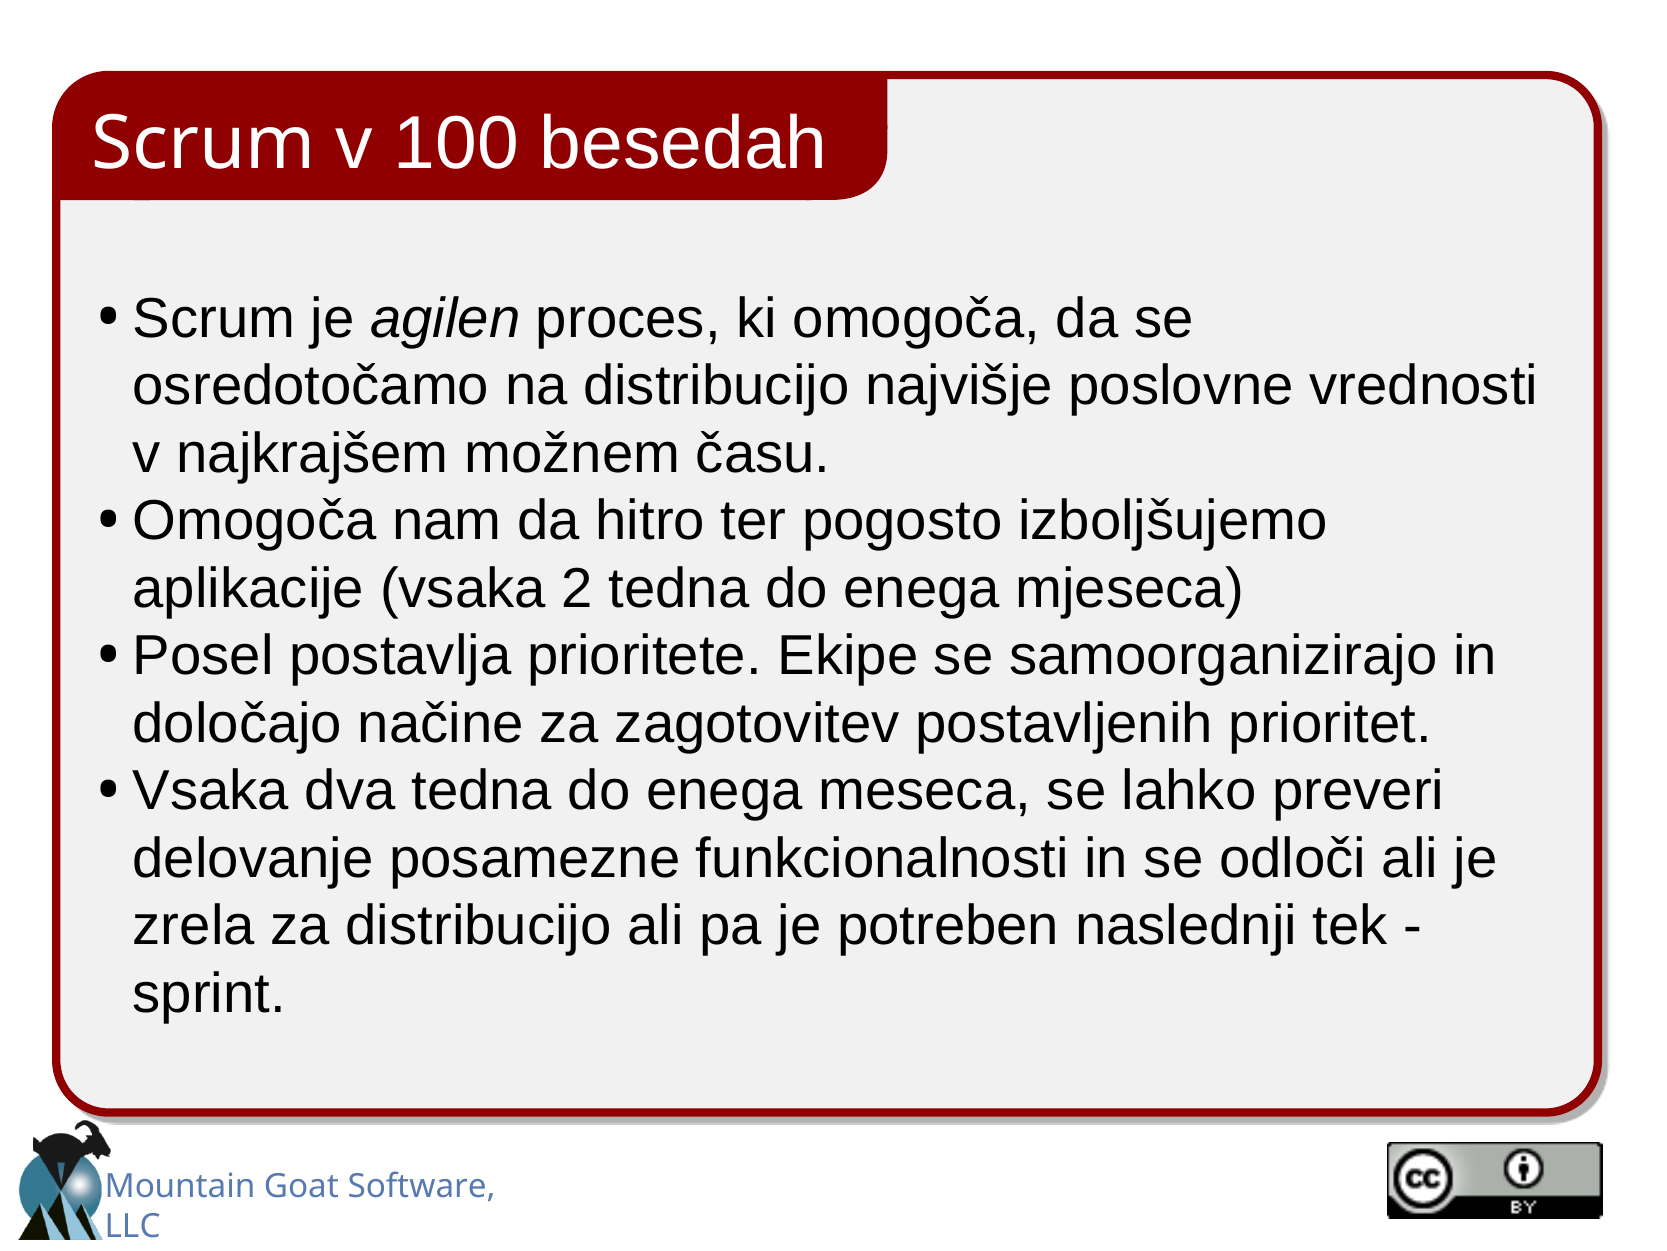

Scrum v 100 besedah
Scrum je agilen proces, ki omogoča, da se osredotočamo na distribucijo najvišje poslovne vrednosti v najkrajšem možnem času.
Omogoča nam da hitro ter pogosto izboljšujemo aplikacije (vsaka 2 tedna do enega mjeseca)
Posel postavlja prioritete. Ekipe se samoorganizirajo in določajo načine za zagotovitev postavljenih prioritet.
Vsaka dva tedna do enega meseca, se lahko preveri delovanje posamezne funkcionalnosti in se odloči ali je zrela za distribucijo ali pa je potreben naslednji tek - sprint.